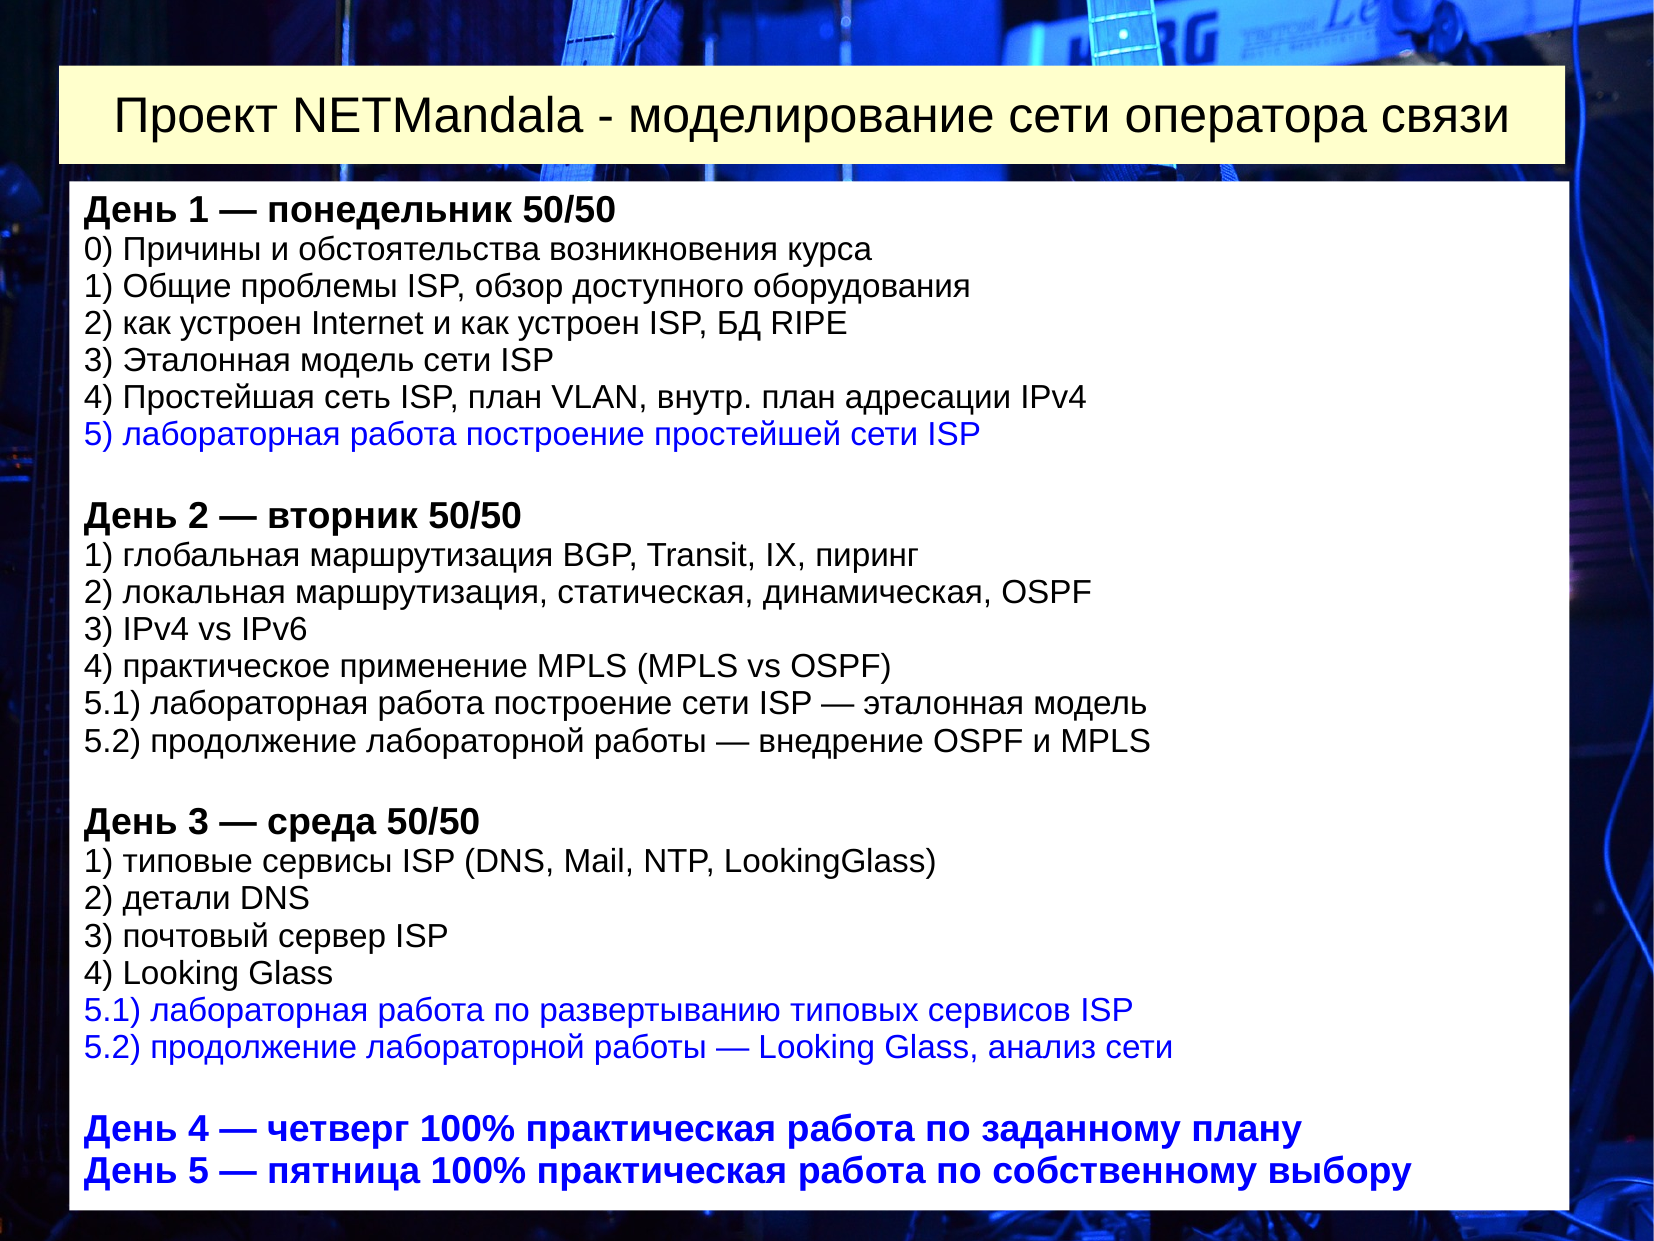

# Проект NETMandala - моделирование сети оператора связи
День 1 — понедельник 50/50
0) Причины и обстоятельства возникновения курса
1) Общие проблемы ISP, обзор доступного оборудования
2) как устроен Internet и как устроен ISP, БД RIPE
3) Эталонная модель сети ISP
4) Простейшая сеть ISP, план VLAN, внутр. план адресации IPv4
5) лабораторная работа построение простейшей сети ISP
День 2 — вторник 50/50
1) глобальная маршрутизация BGP, Transit, IX, пиринг
2) локальная маршрутизация, статическая, динамическая, OSPF
3) IPv4 vs IPv6
4) практическое применение MPLS (MPLS vs OSPF)
5.1) лабораторная работа построение сети ISP — эталонная модель
5.2) продолжение лабораторной работы — внедрение OSPF и MPLS
День 3 — среда 50/50
1) типовые сервисы ISP (DNS, Mail, NTP, LookingGlass)
2) детали DNS
3) почтовый сервер ISP
4) Looking Glass
5.1) лабораторная работа по развертыванию типовых сервисов ISP
5.2) продолжение лабораторной работы — Looking Glass, анализ сети
День 4 — четверг 100% практическая работа по заданному плану
День 5 — пятница 100% практическая работа по собственному выбору